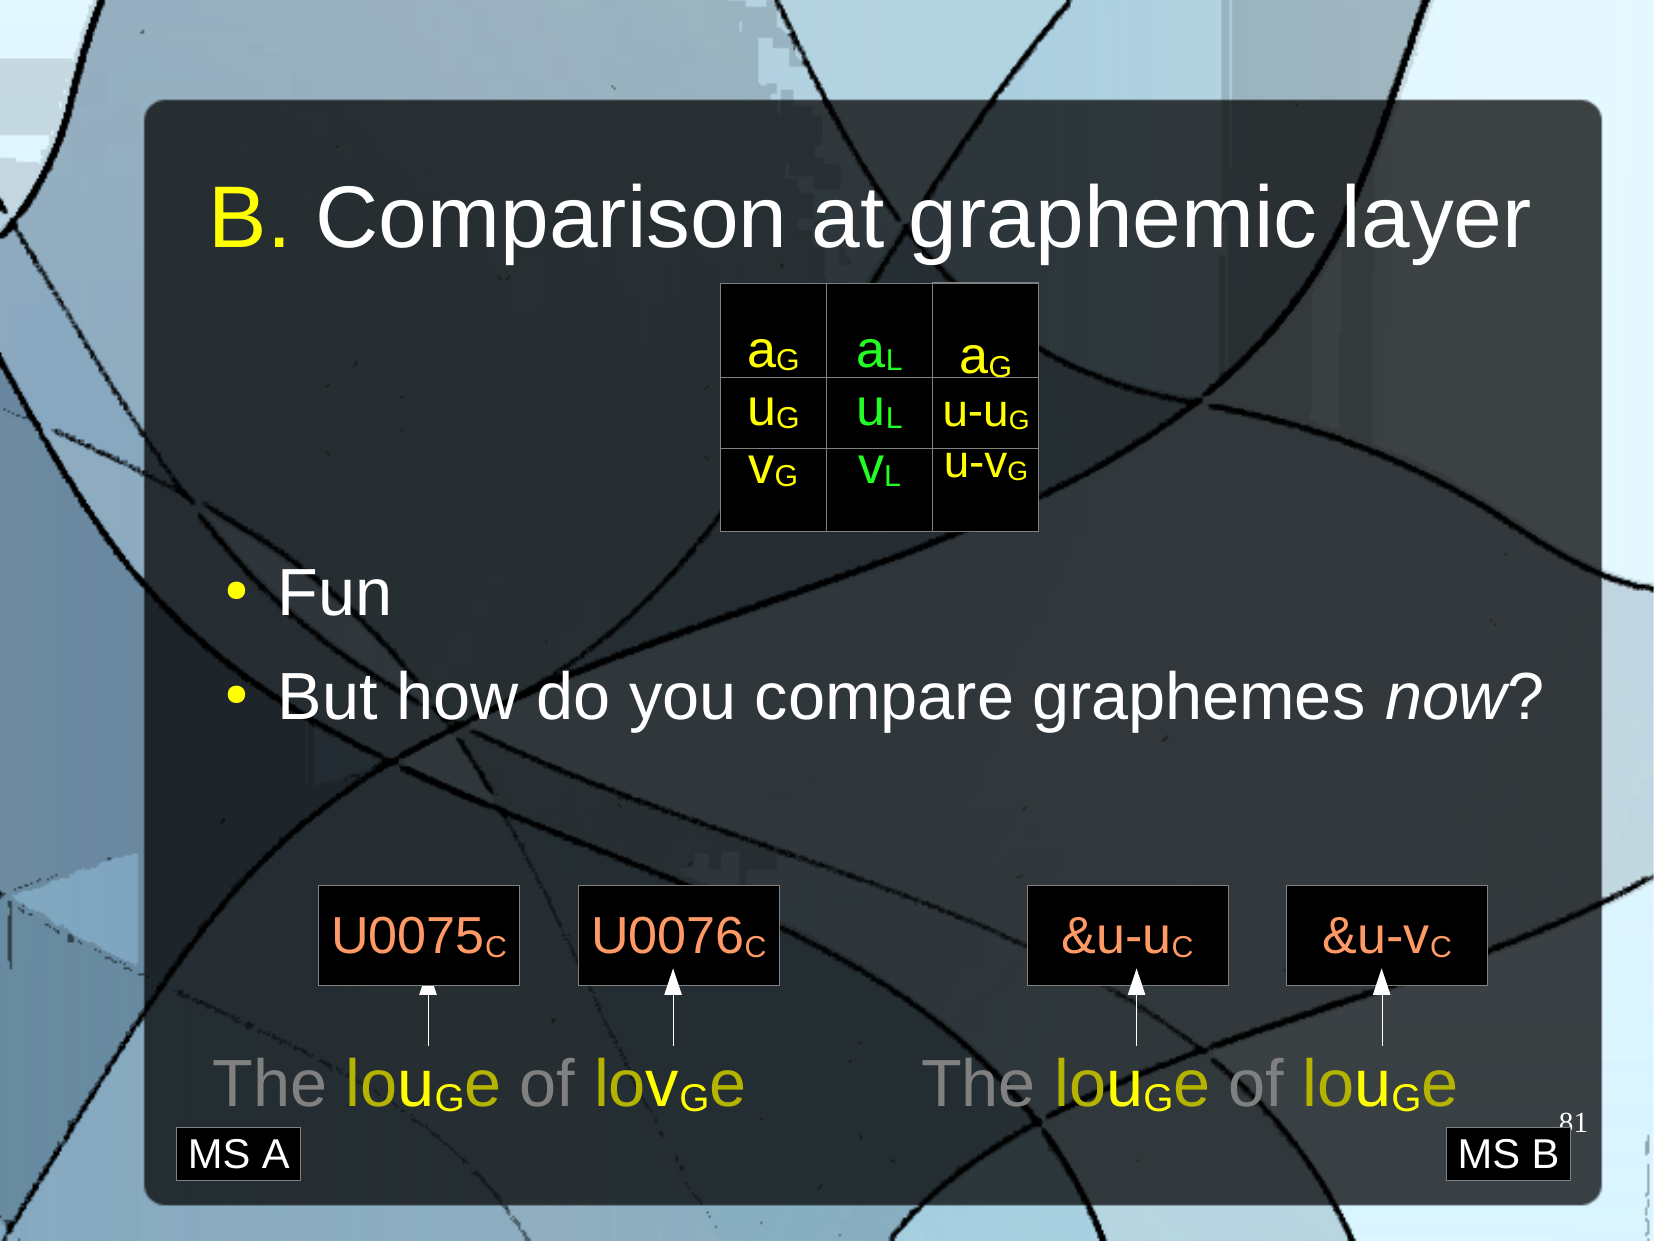

# B. Comparison at graphemic layer
aG
u-uG
u-vG
aG
uG
vG
aL
uL
vL
Fun
But how do you compare graphemes now?
&u-vC
U0076C
&u-uC
U0075C
The louGe of lovGe		The louGe of louGe
81
MS A
MS B